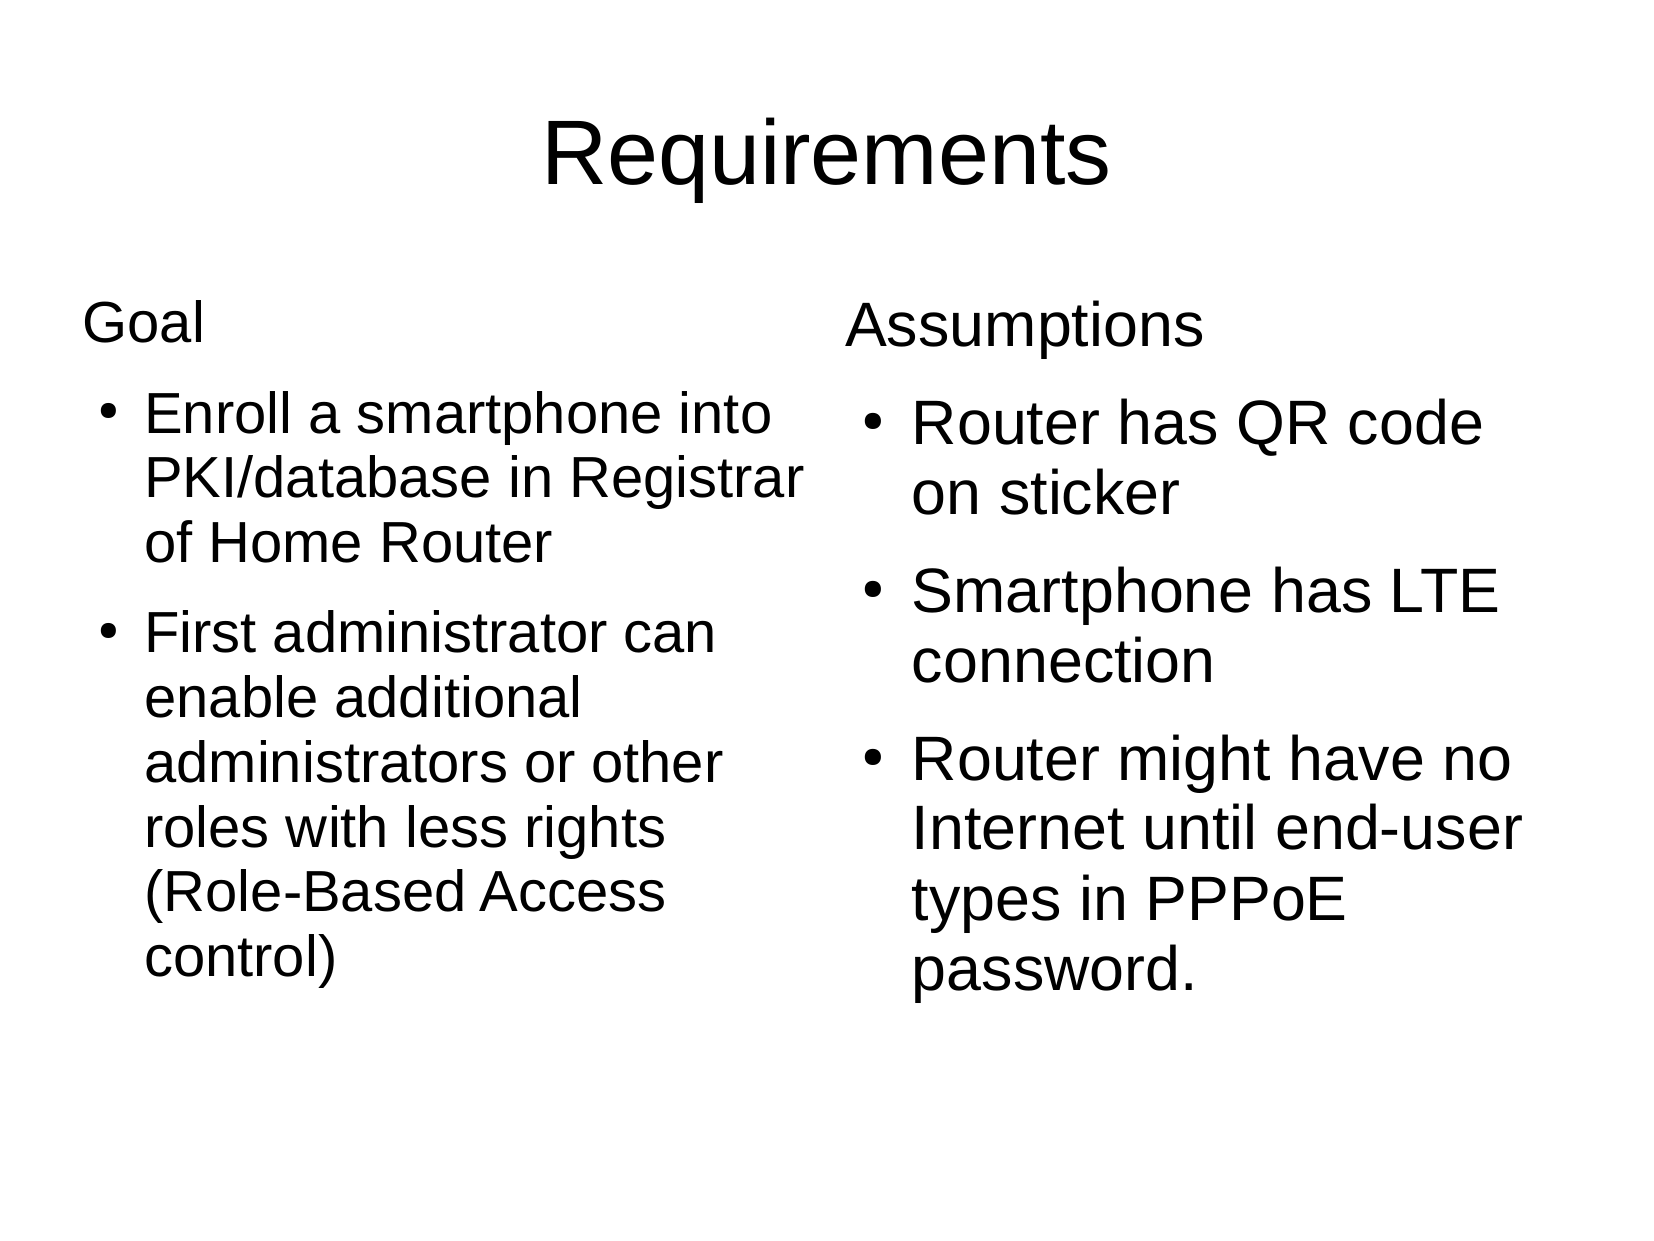

# Requirements
Goal
Enroll a smartphone into PKI/database in Registrar of Home Router
First administrator can enable additional administrators or other roles with less rights (Role-Based Access control)
Assumptions
Router has QR code on sticker
Smartphone has LTE connection
Router might have no Internet until end-user types in PPPoE password.